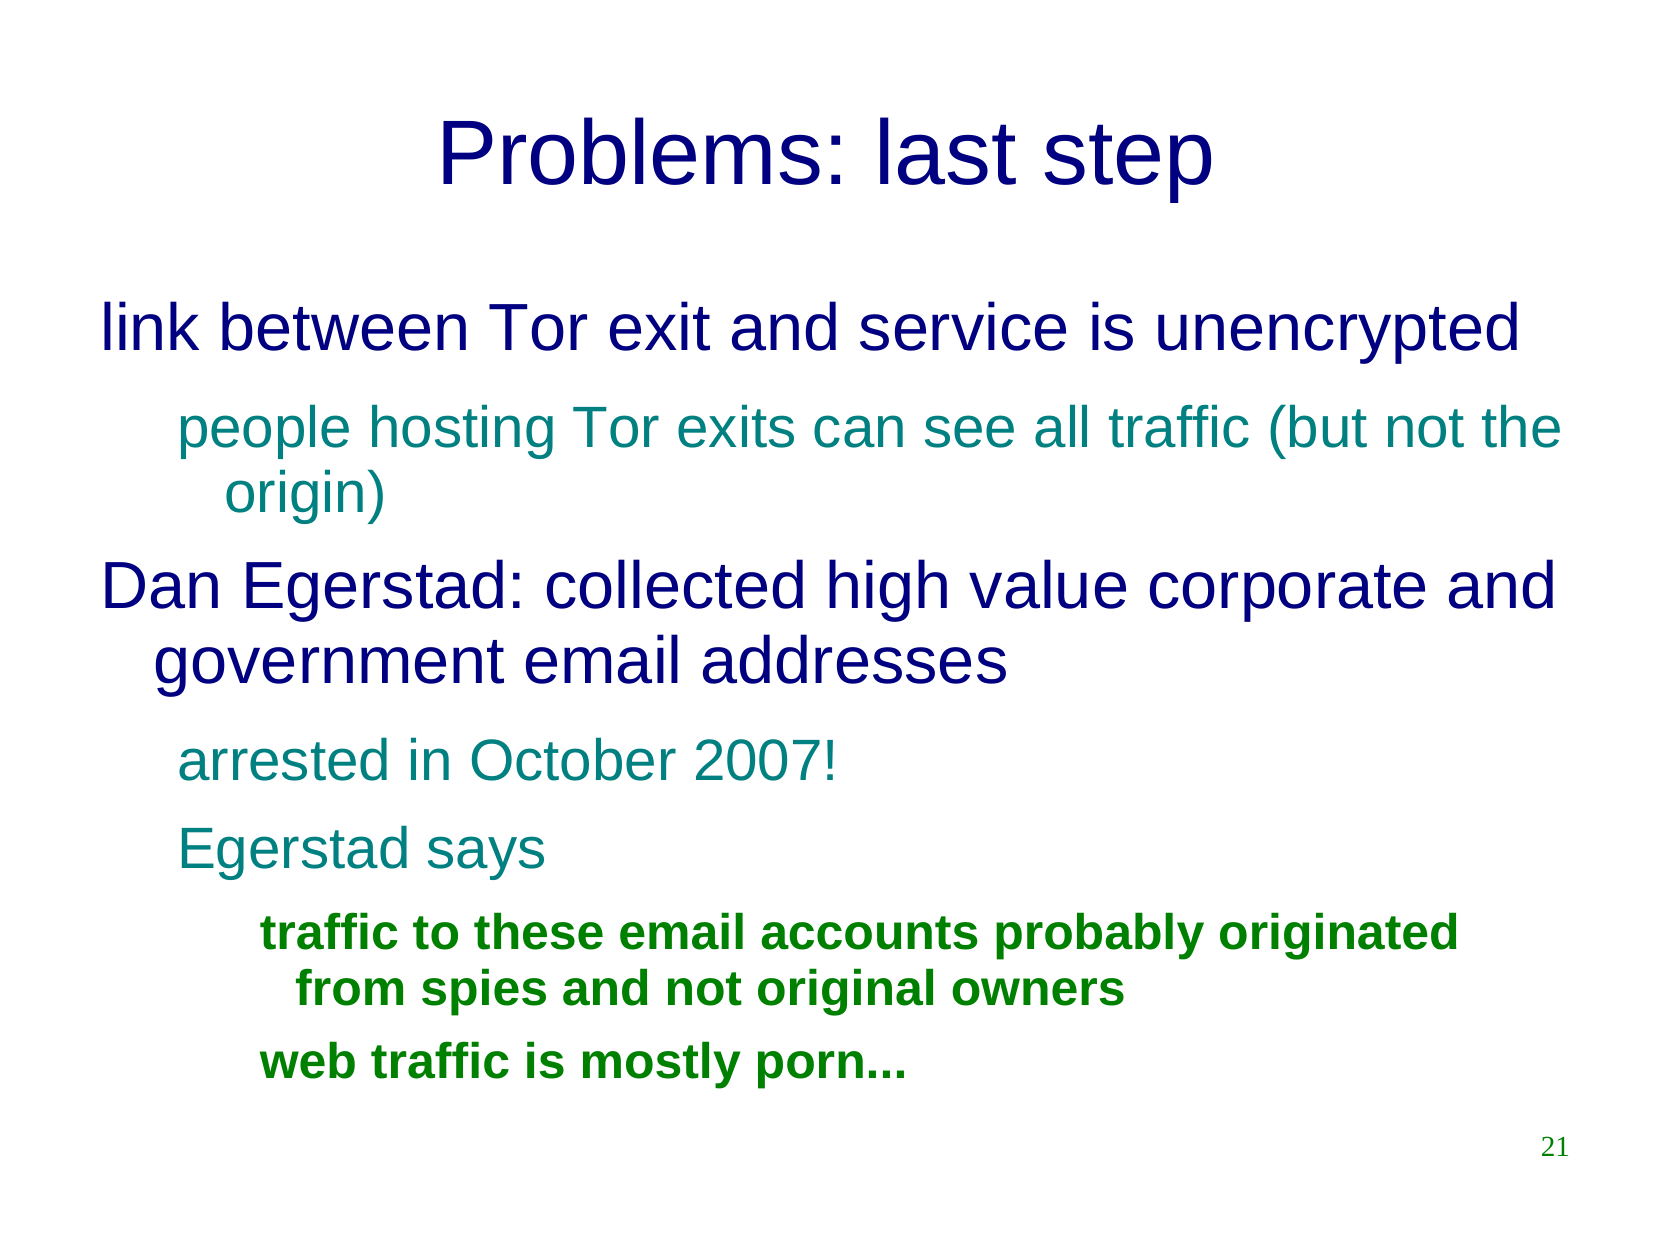

# Problems: last step
link between Tor exit and service is unencrypted
people hosting Tor exits can see all traffic (but not the origin)
Dan Egerstad: collected high value corporate and government email addresses
arrested in October 2007!
Egerstad says
traffic to these email accounts probably originated from spies and not original owners
web traffic is mostly porn...
21